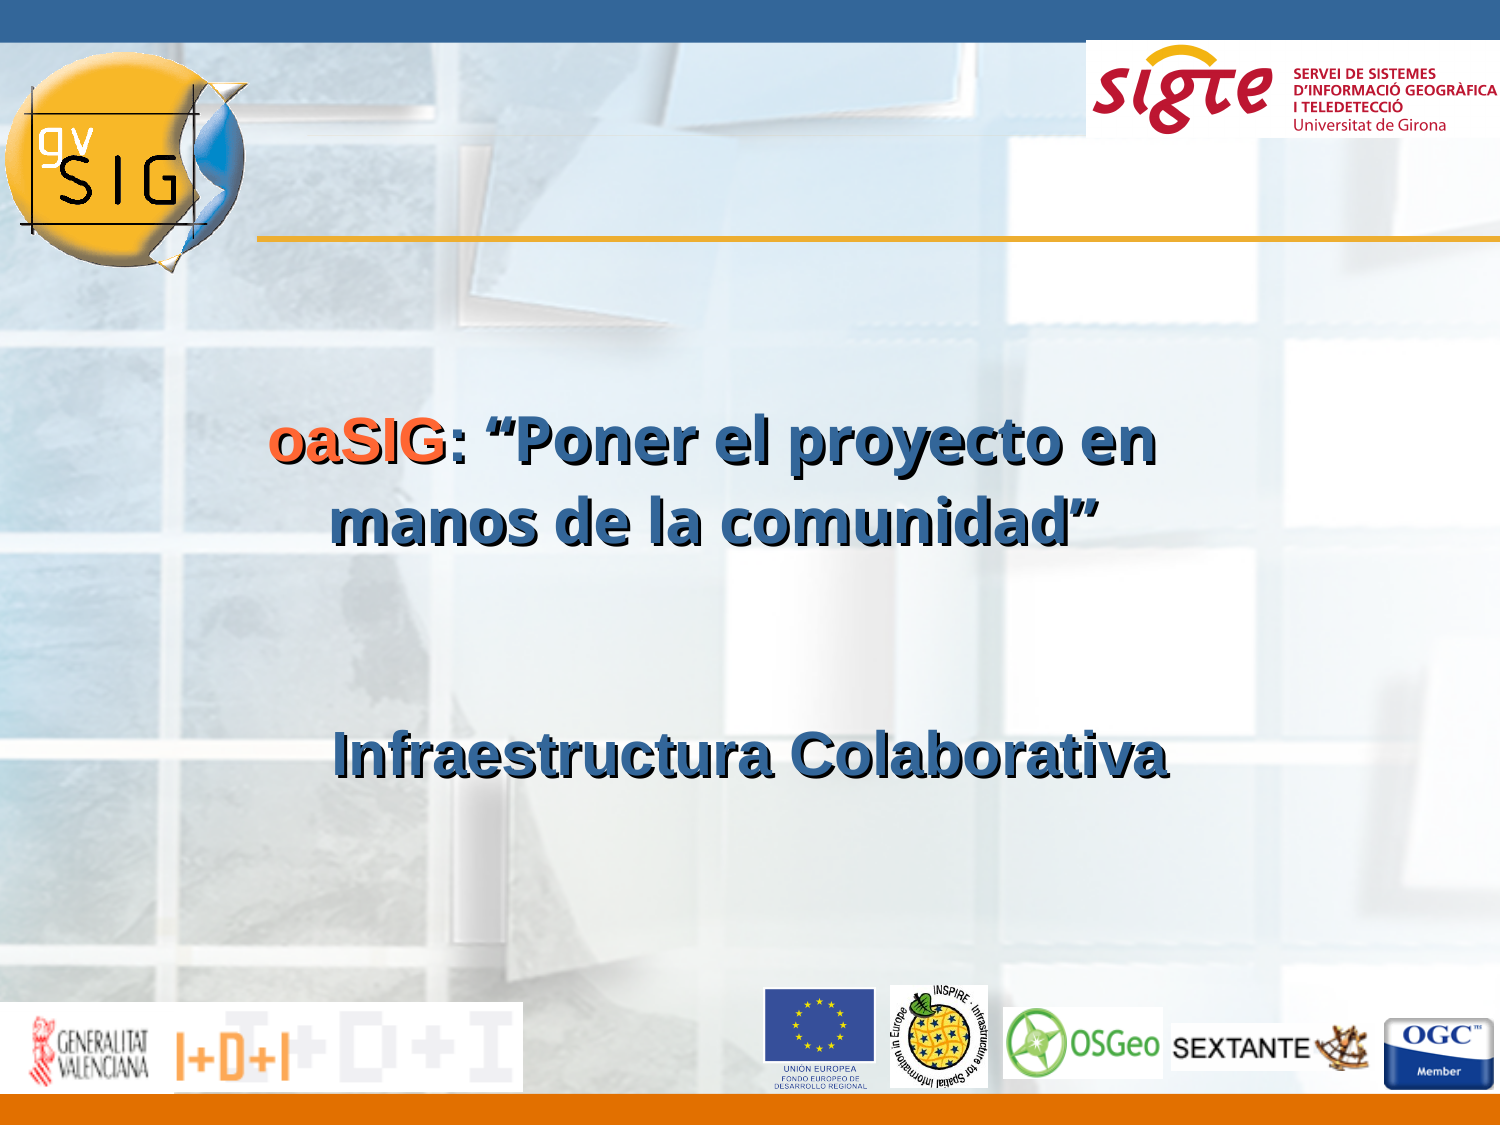

oaSIG: “Poner el proyecto en manos de la comunidad”
Infraestructura Colaborativa